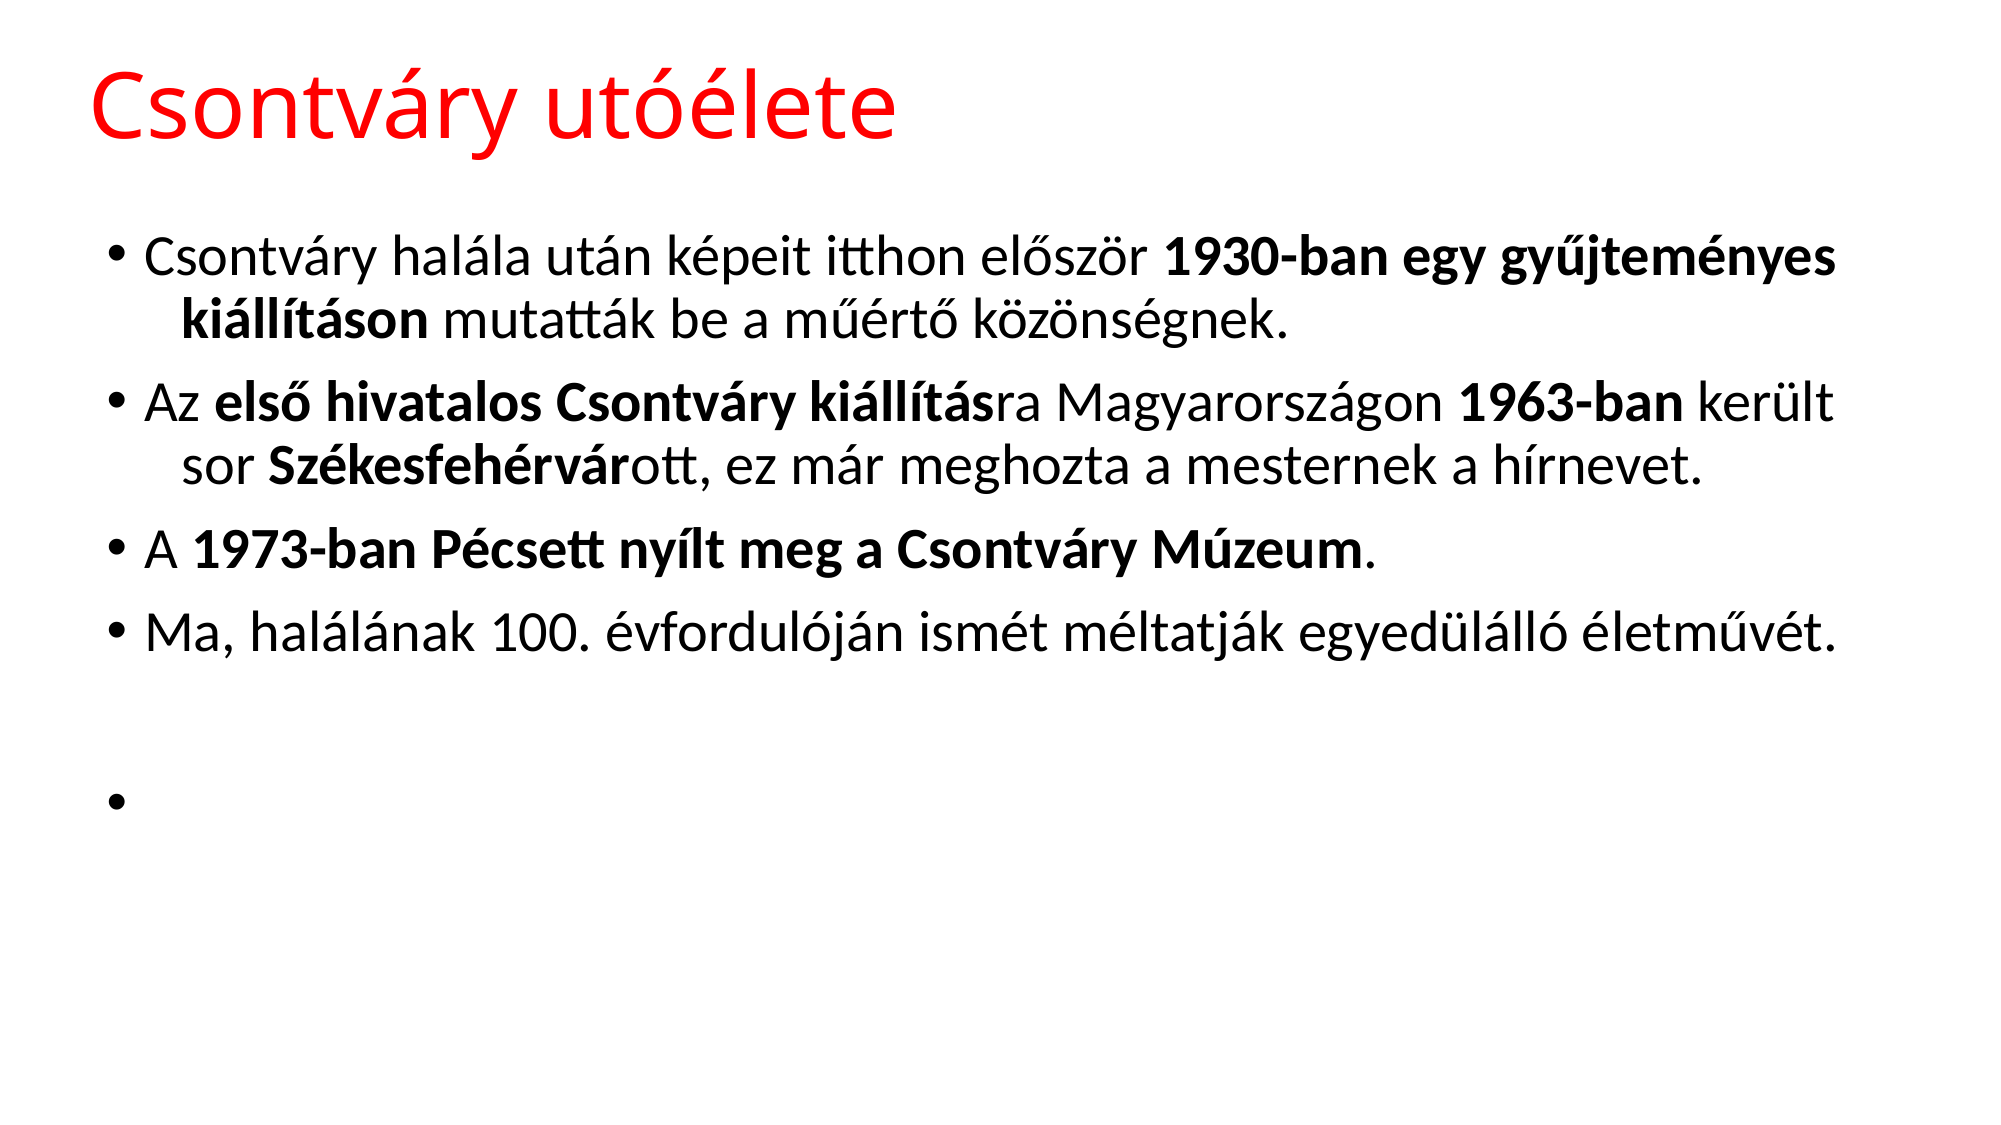

# Csontváry utóélete
Csontváry halála után képeit itthon először 1930-ban egy gyűjteményes kiállításon mutatták be a műértő közönségnek.
Az első hivatalos Csontváry kiállításra Magyarországon 1963-ban került sor Székesfehérvárott, ez már meghozta a mesternek a hírnevet.
A 1973-ban Pécsett nyílt meg a Csontváry Múzeum.
Ma, halálának 100. évfordulóján ismét méltatják egyedülálló életművét.